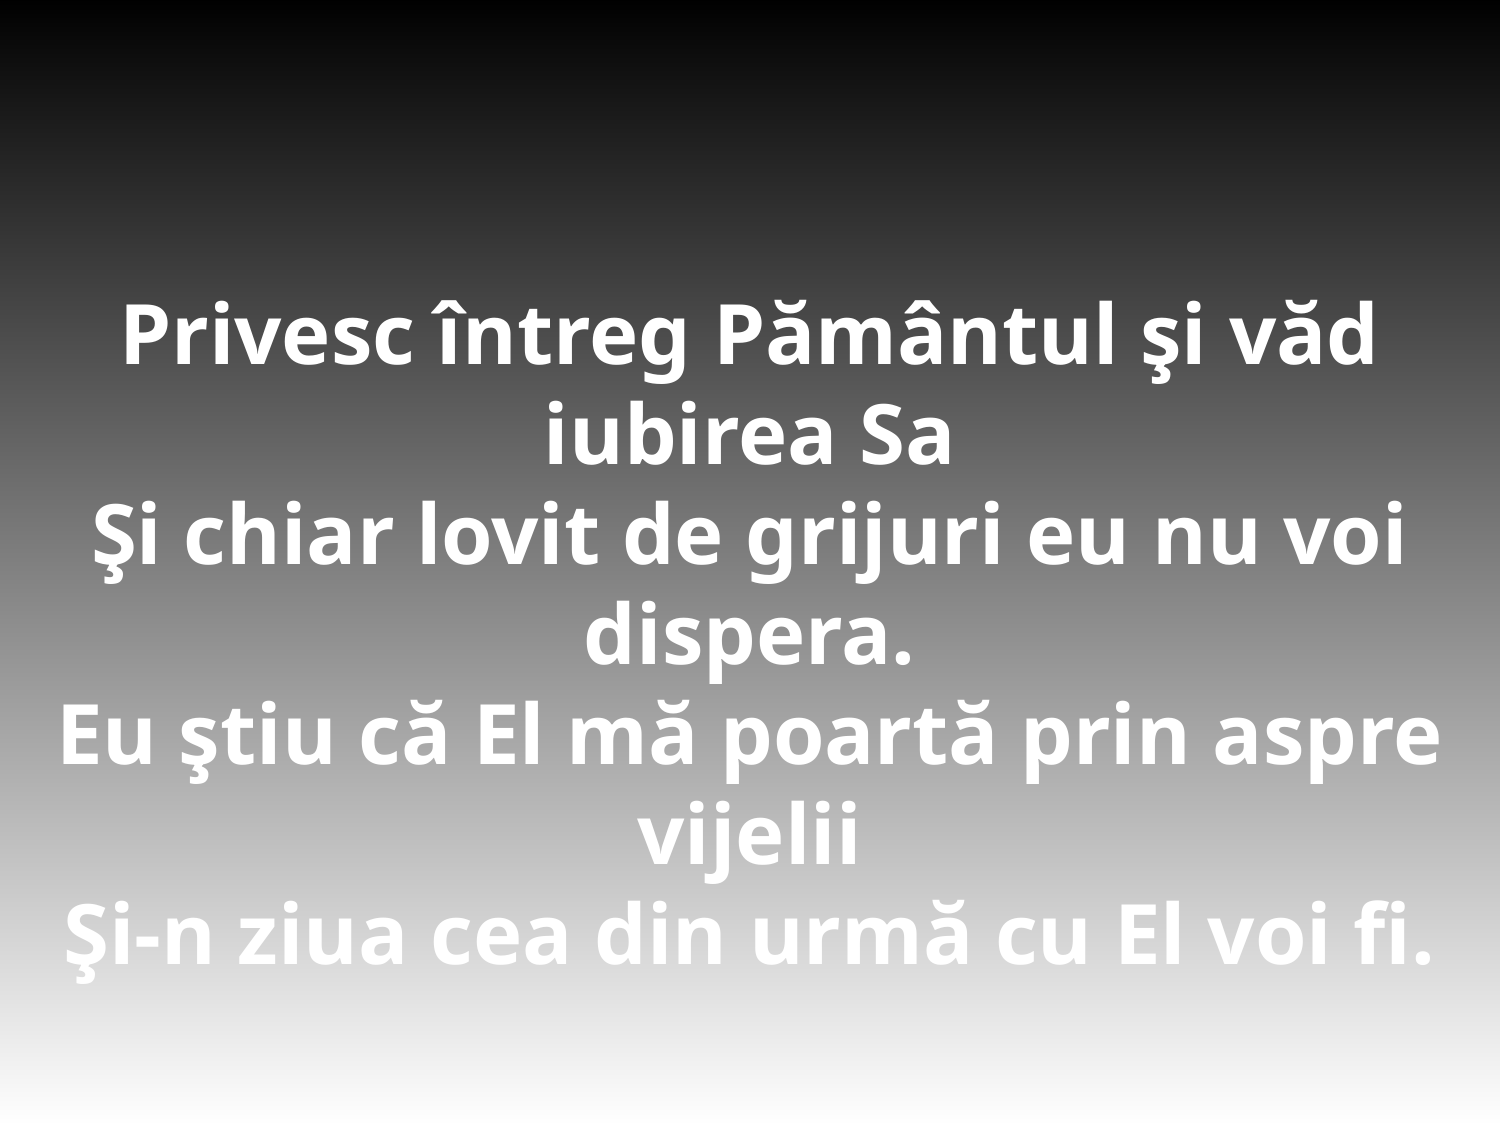

# Privesc întreg Pământul şi văd iubirea Sa Şi chiar lovit de grijuri eu nu voi dispera. Eu ştiu că El mă poartă prin aspre vijelii Şi-n ziua cea din urmă cu El voi fi.